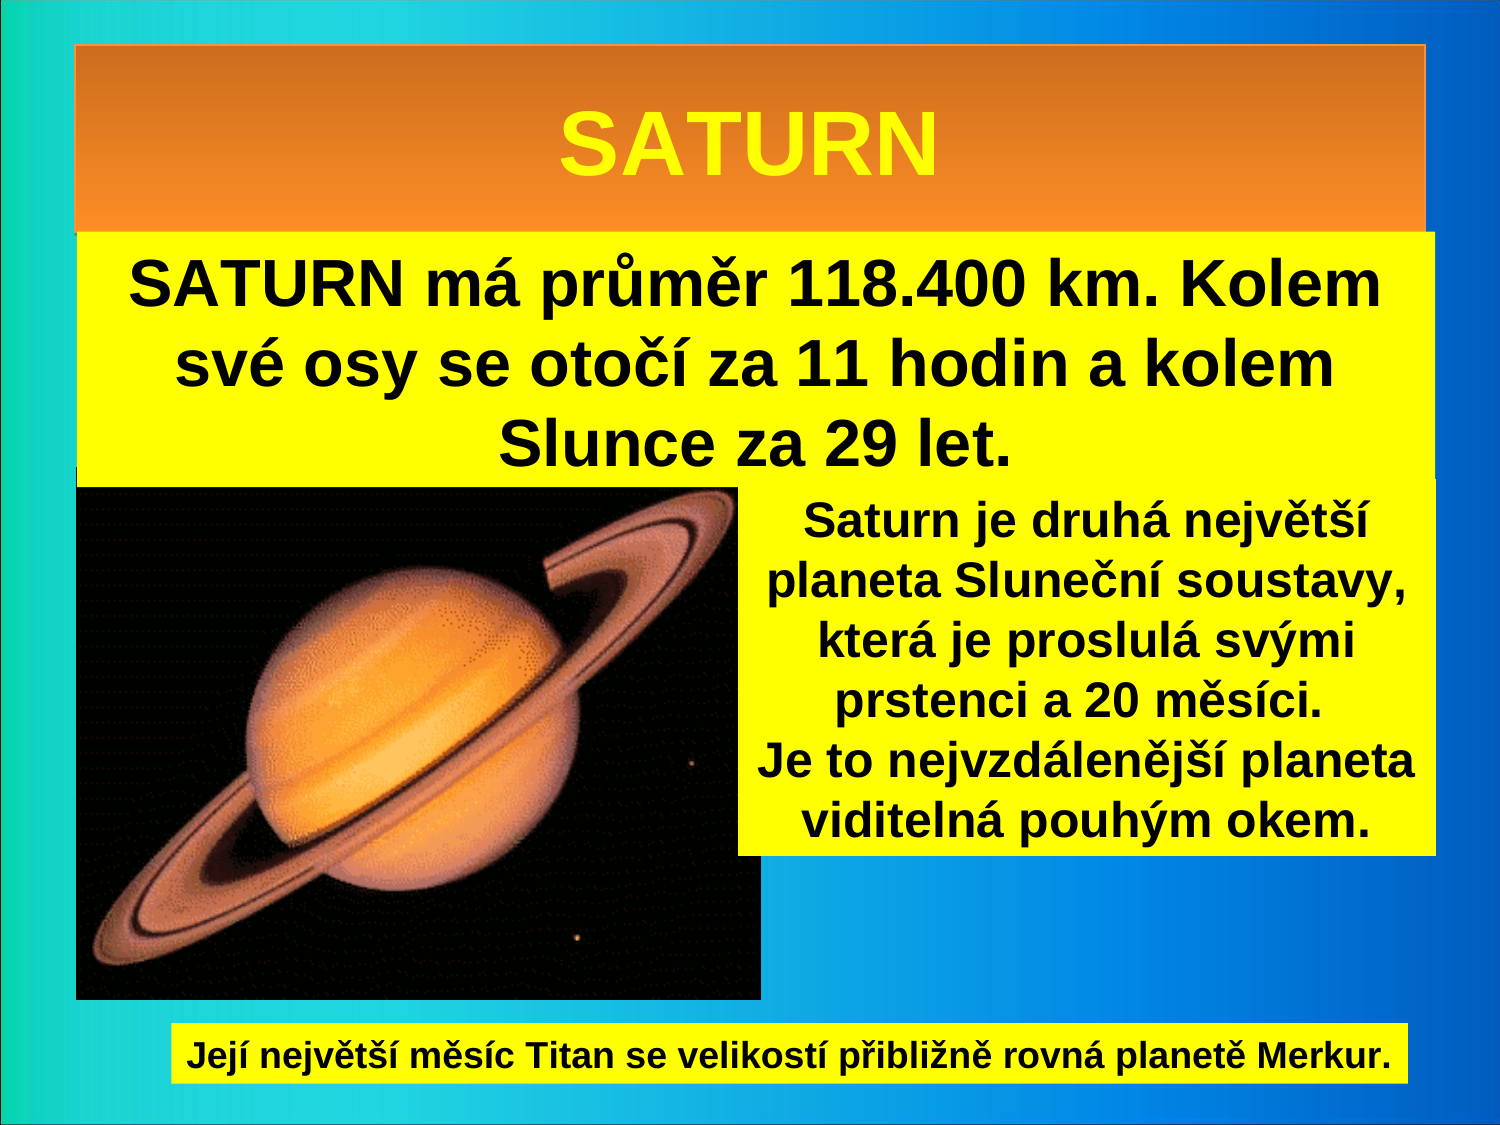

# SATURN
SATURN má průměr 118.400 km. Kolem své osy se otočí za 11 hodin a kolem Slunce za 29 let.
Saturn je druhá největší planeta Sluneční soustavy, která je proslulá svými prstenci a 20 měsíci.
Je to nejvzdálenější planeta viditelná pouhým okem.
Její největší měsíc Titan se velikostí přibližně rovná planetě Merkur.